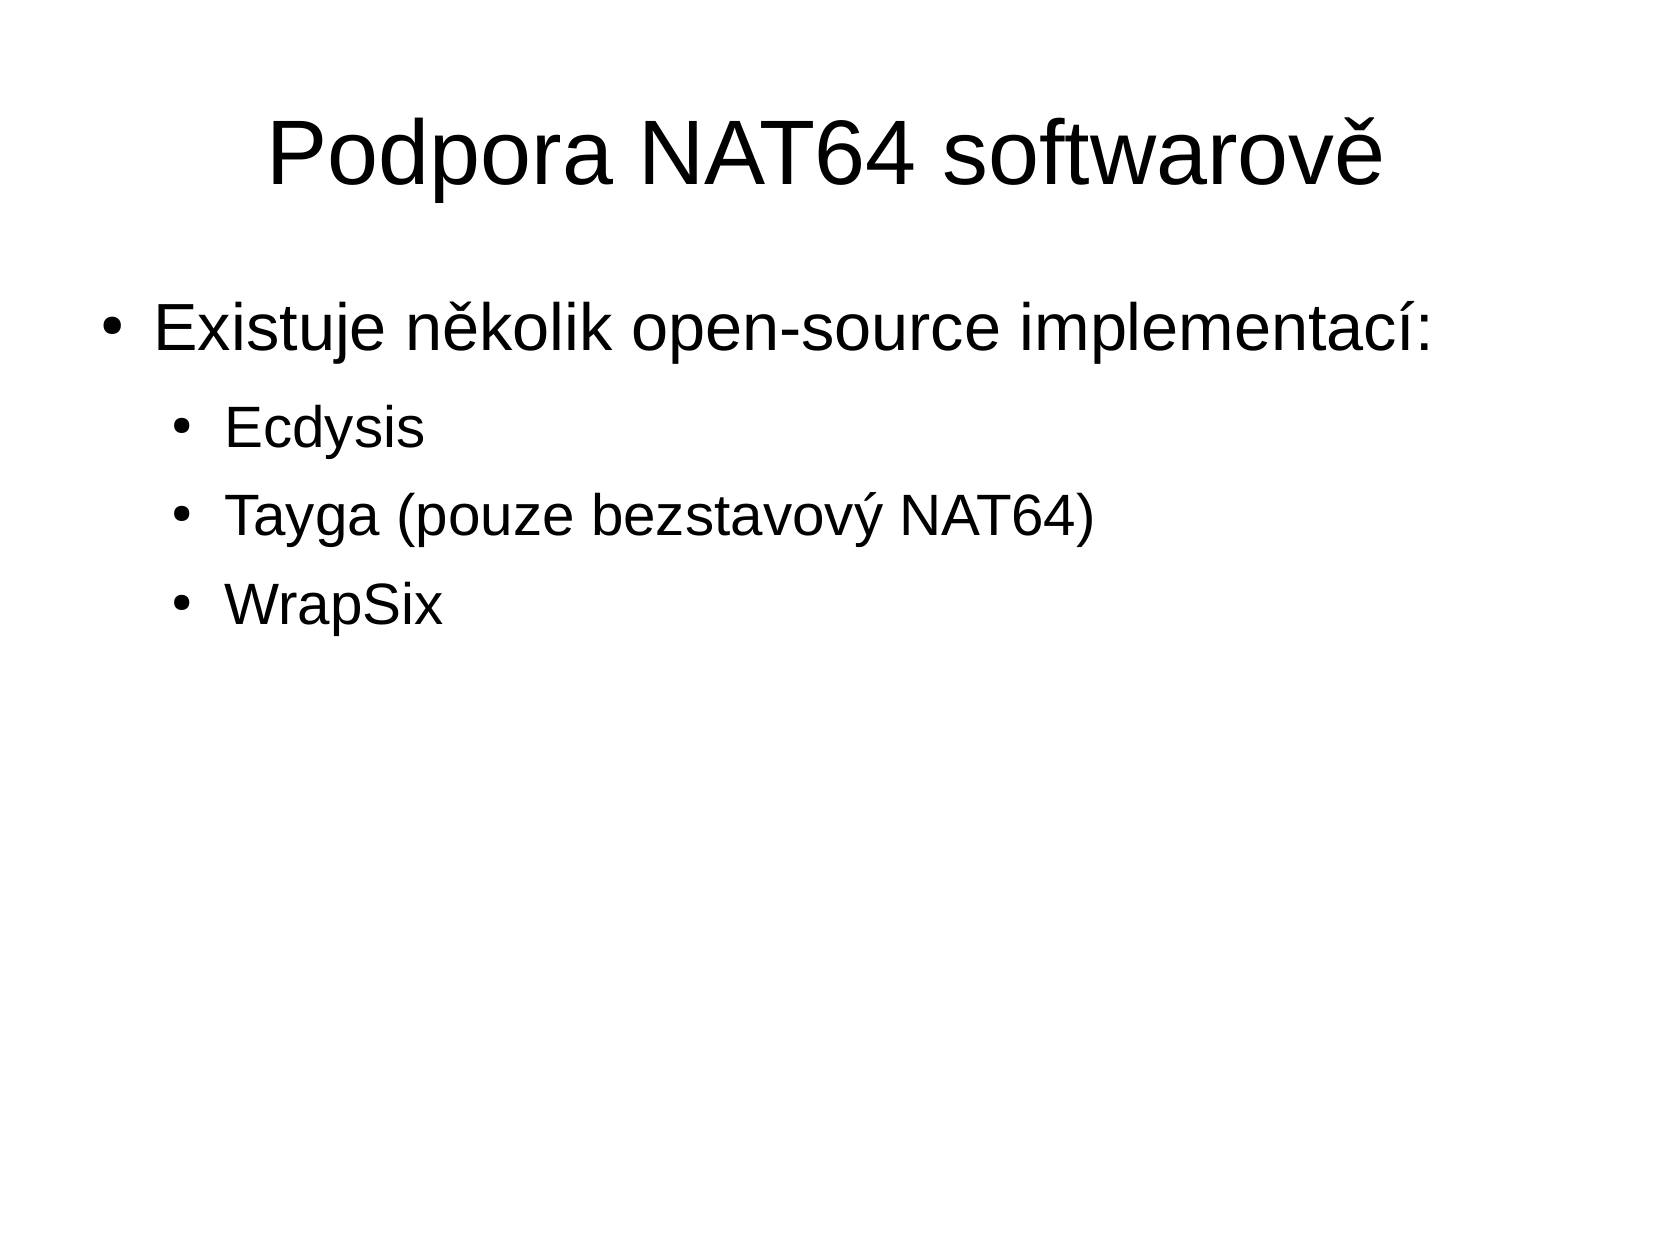

# Podpora NAT64 softwarově
Existuje několik open-source implementací:
Ecdysis
Tayga (pouze bezstavový NAT64)
WrapSix